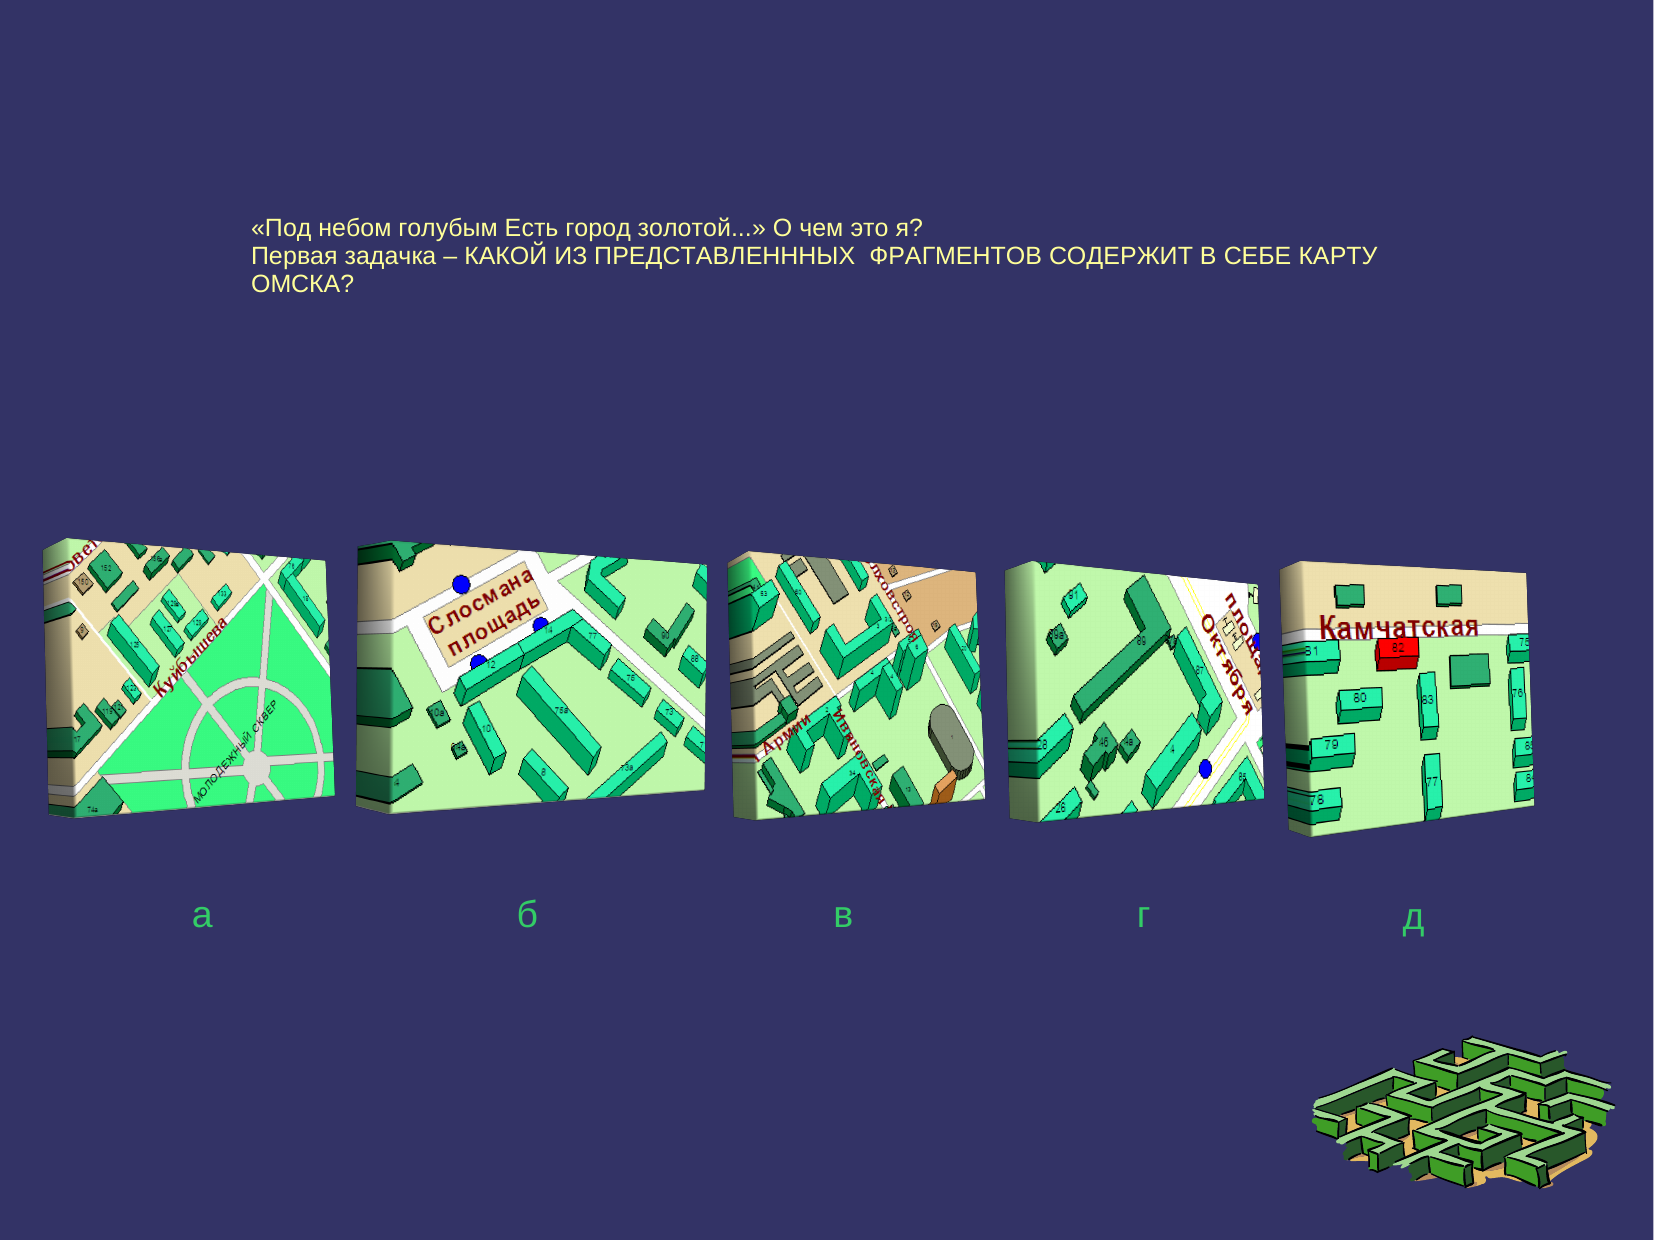

«Под небом голубым Есть город золотой...» О чем это я?
Первая задачка – КАКОЙ ИЗ ПРЕДСТАВЛЕНННЫХ ФРАГМЕНТОВ СОДЕРЖИТ В СЕБЕ КАРТУ
ОМСКА?
а
б
в
г
д